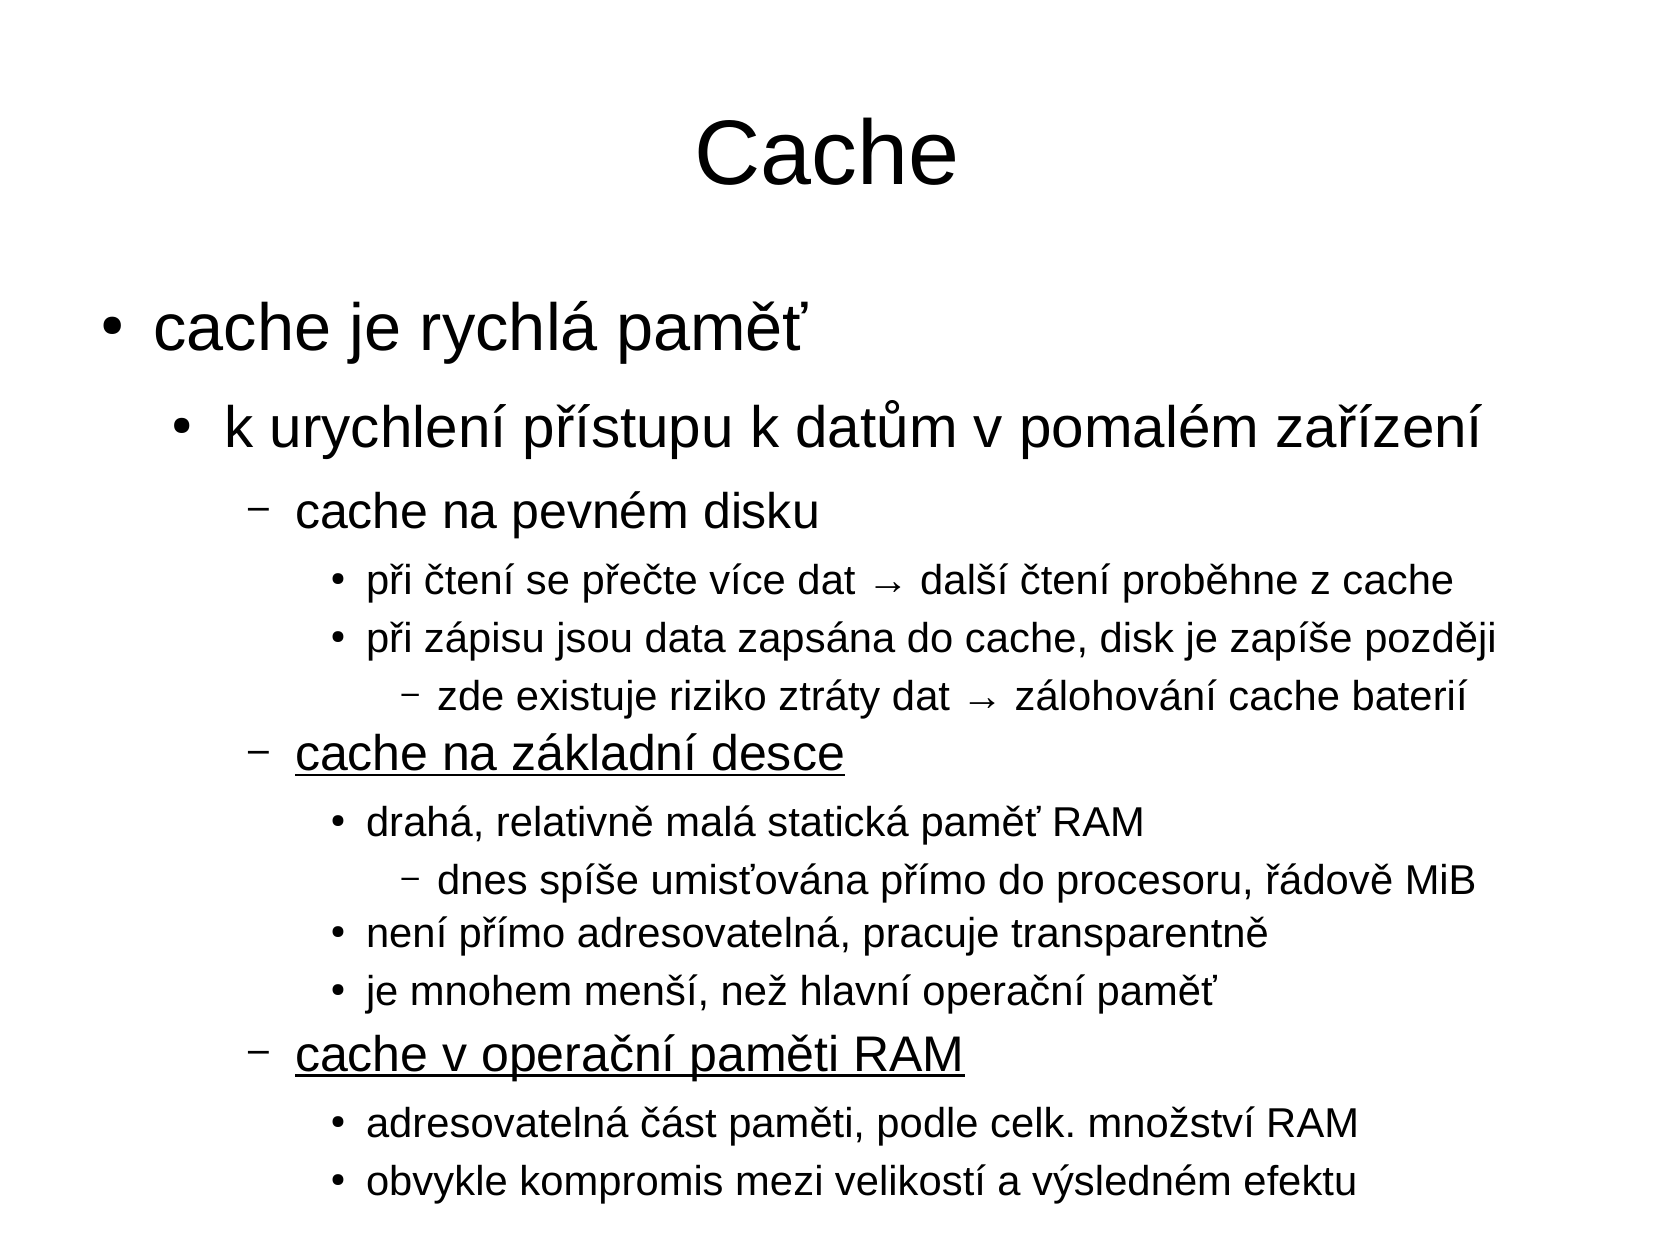

# Cache
cache je rychlá paměť
k urychlení přístupu k datům v pomalém zařízení
cache na pevném disku
při čtení se přečte více dat → další čtení proběhne z cache
při zápisu jsou data zapsána do cache, disk je zapíše později
zde existuje riziko ztráty dat → zálohování cache baterií
cache na základní desce
drahá, relativně malá statická paměť RAM
dnes spíše umisťována přímo do procesoru, řádově MiB
není přímo adresovatelná, pracuje transparentně
je mnohem menší, než hlavní operační paměť
cache v operační paměti RAM
adresovatelná část paměti, podle celk. množství RAM
obvykle kompromis mezi velikostí a výsledném efektu